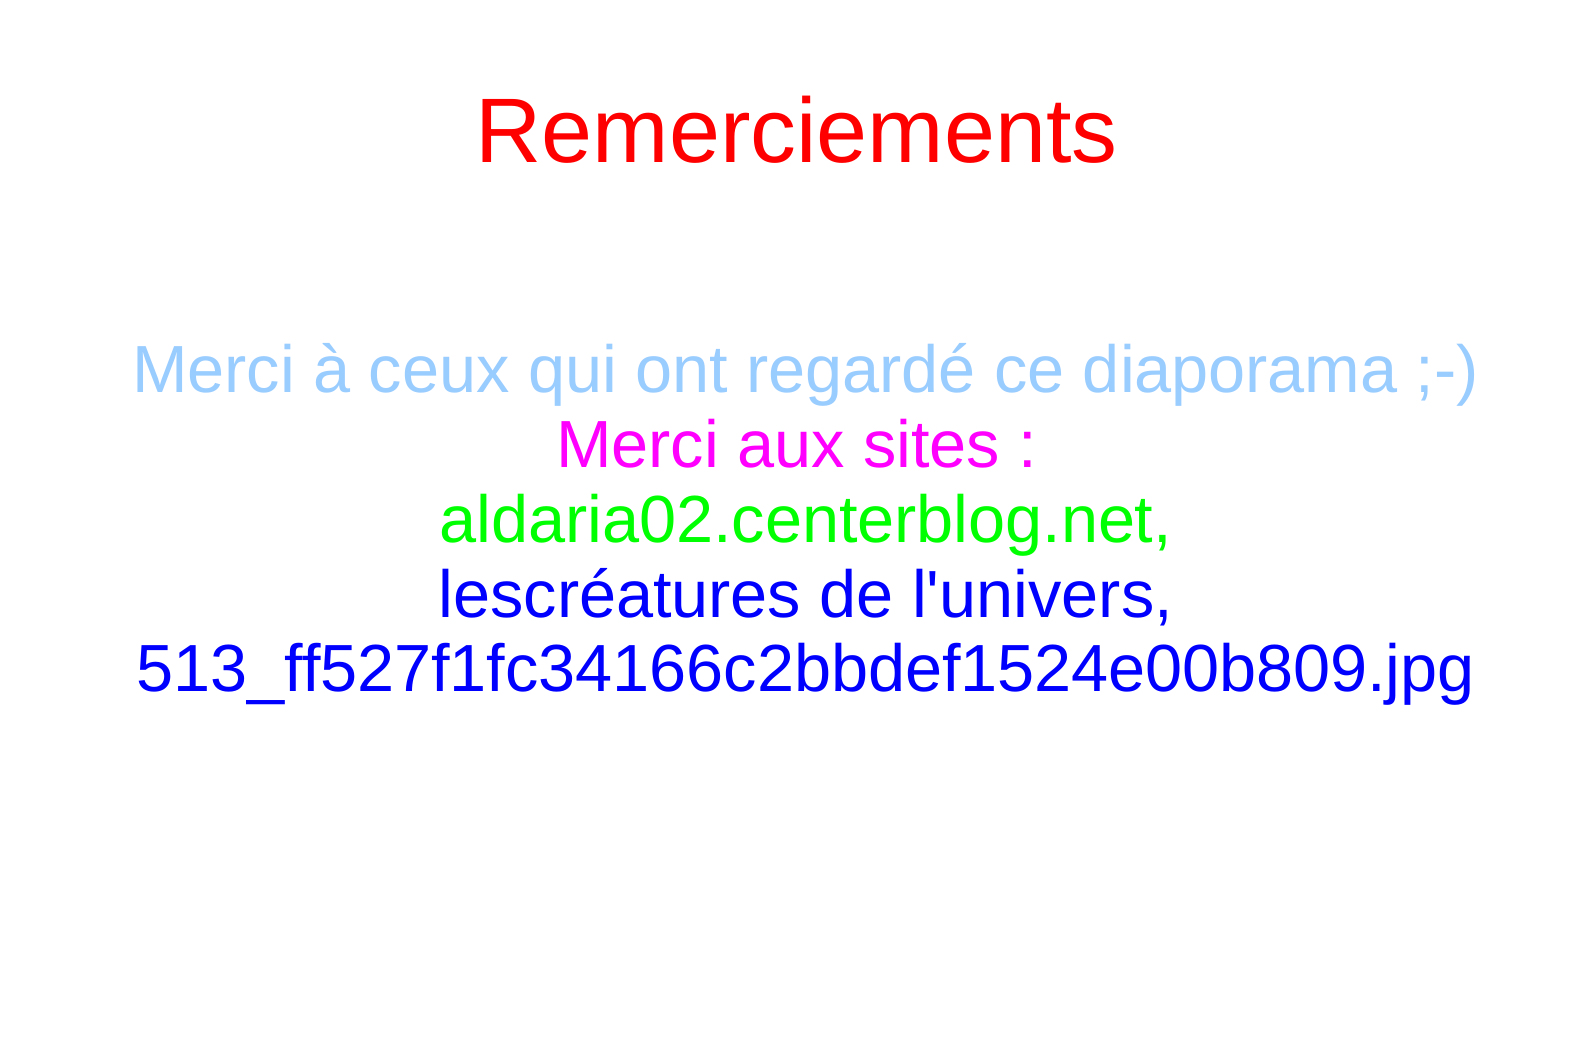

# Remerciements
Merci à ceux qui ont regardé ce diaporama ;-)
Merci aux sites :
aldaria02.centerblog.net,
lescréatures de l'univers,
513_ff527f1fc34166c2bbdef1524e00b809.jpg